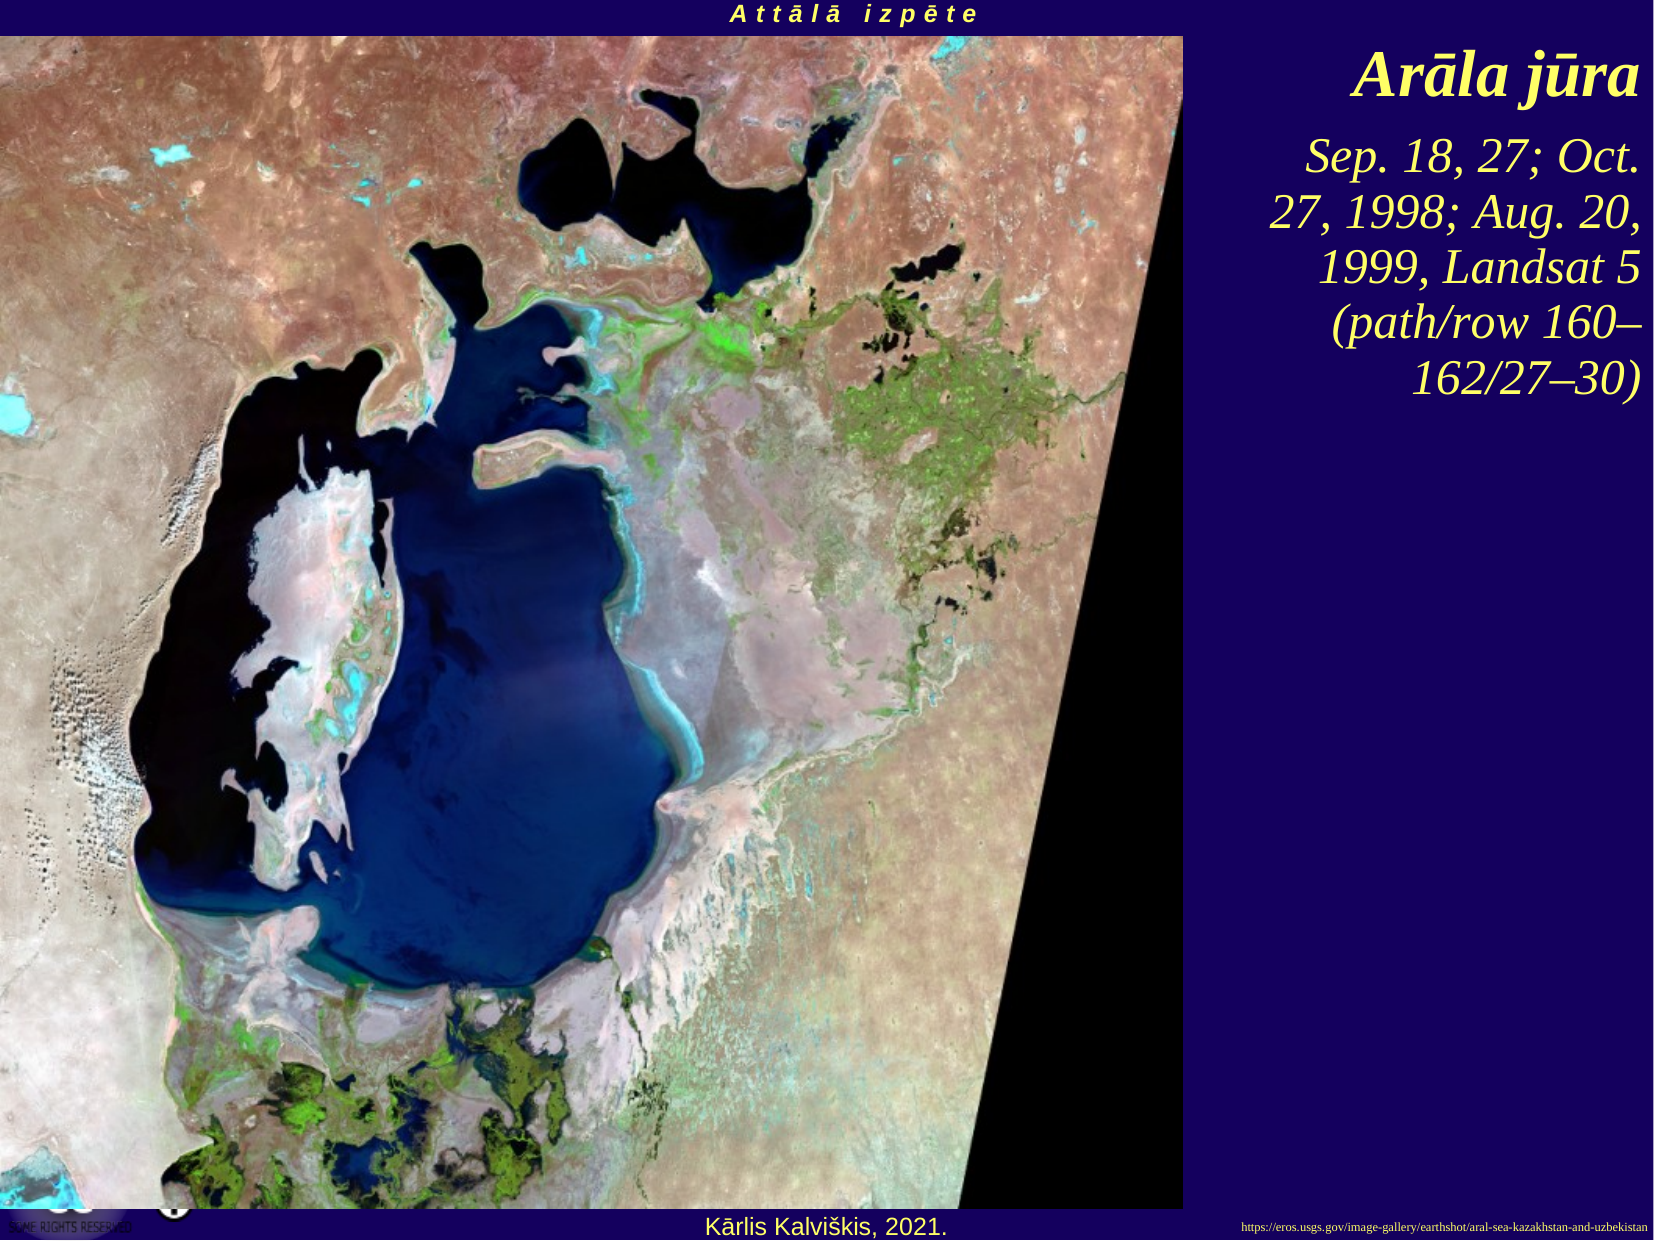

Arāla jūra
Sep. 18, 27; Oct. 27, 1998; Aug. 20, 1999, Landsat 5 (path/row 160–162/27–30)
https://eros.usgs.gov/image-gallery/earthshot/aral-sea-kazakhstan-and-uzbekistan